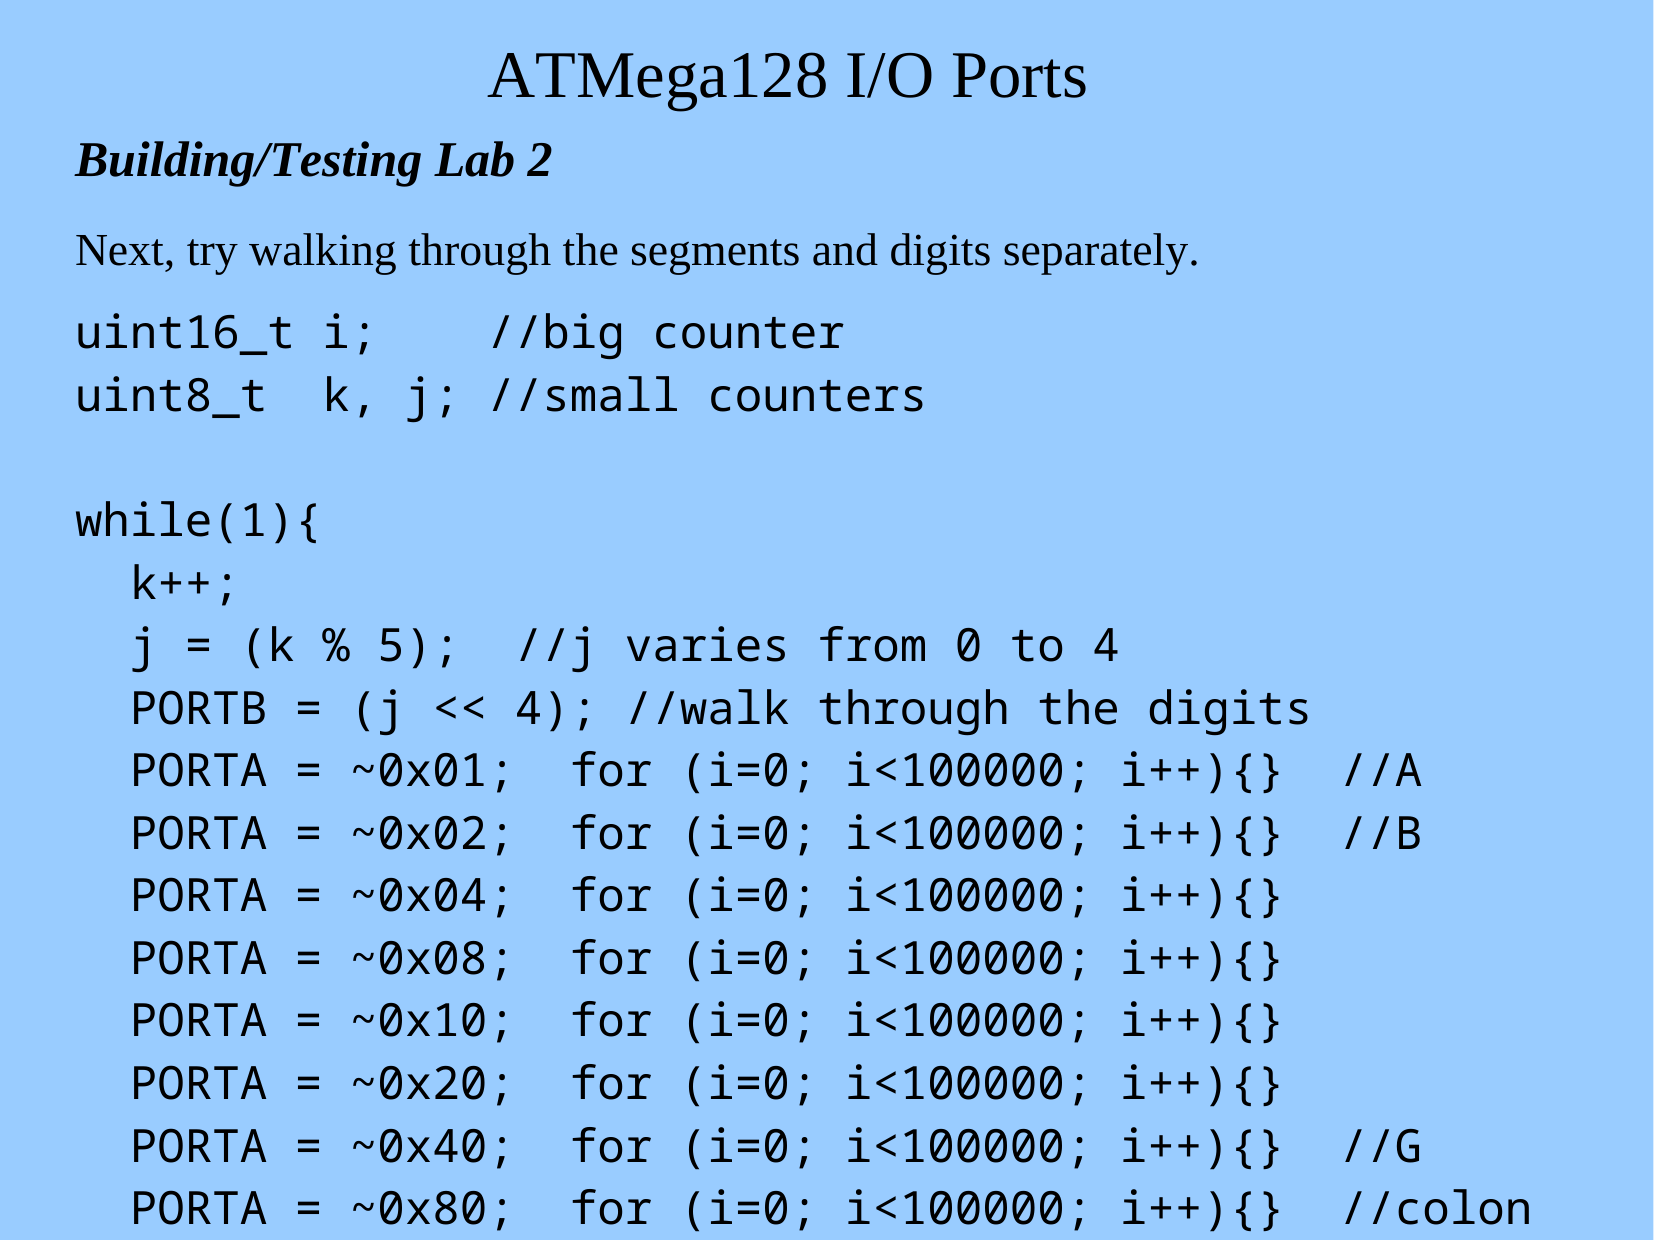

ATMega128 I/O Ports
Building/Testing Lab 2
Next, try walking through the segments and digits separately.
uint16_t i; //big counter
uint8_t k, j; //small counters
while(1){
 k++;
 j = (k % 5); //j varies from 0 to 4
 PORTB = (j << 4); //walk through the digits
 PORTA = ~0x01; for (i=0; i<100000; i++){} //A
 PORTA = ~0x02; for (i=0; i<100000; i++){} //B
 PORTA = ~0x04; for (i=0; i<100000; i++){}
 PORTA = ~0x08; for (i=0; i<100000; i++){}
 PORTA = ~0x10; for (i=0; i<100000; i++){}
 PORTA = ~0x20; for (i=0; i<100000; i++){}
 PORTA = ~0x40; for (i=0; i<100000; i++){} //G
 PORTA = ~0x80; for (i=0; i<100000; i++){} //colon
 } //while